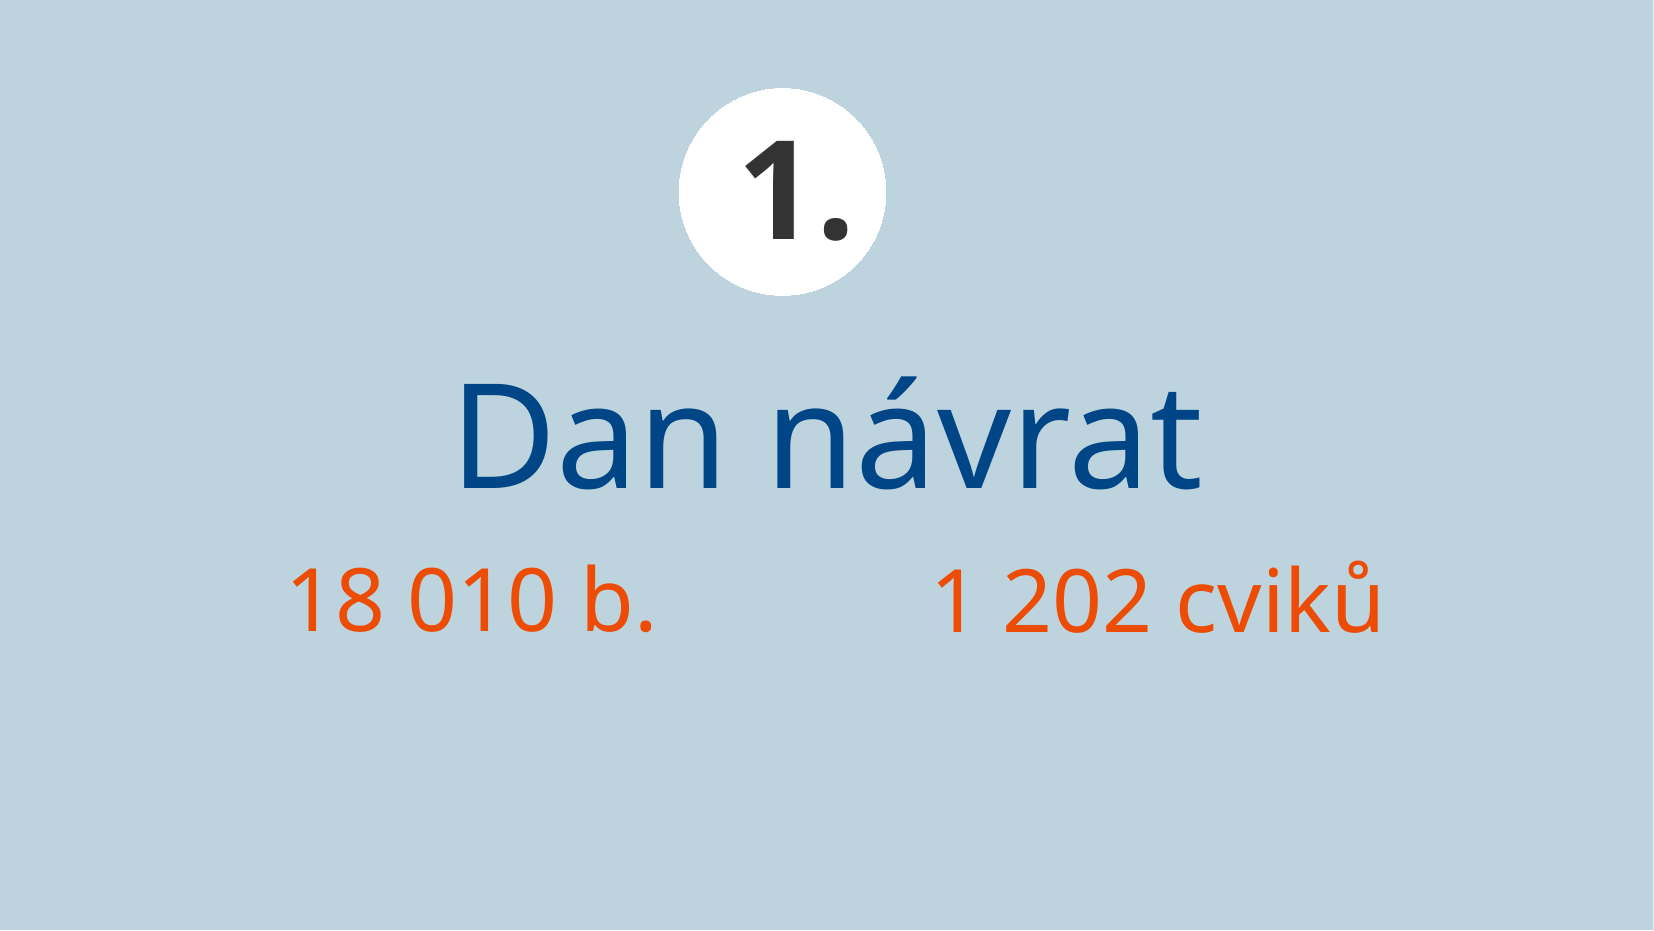

1.
# Dan návrat
18 010 b.
1 202 cviků